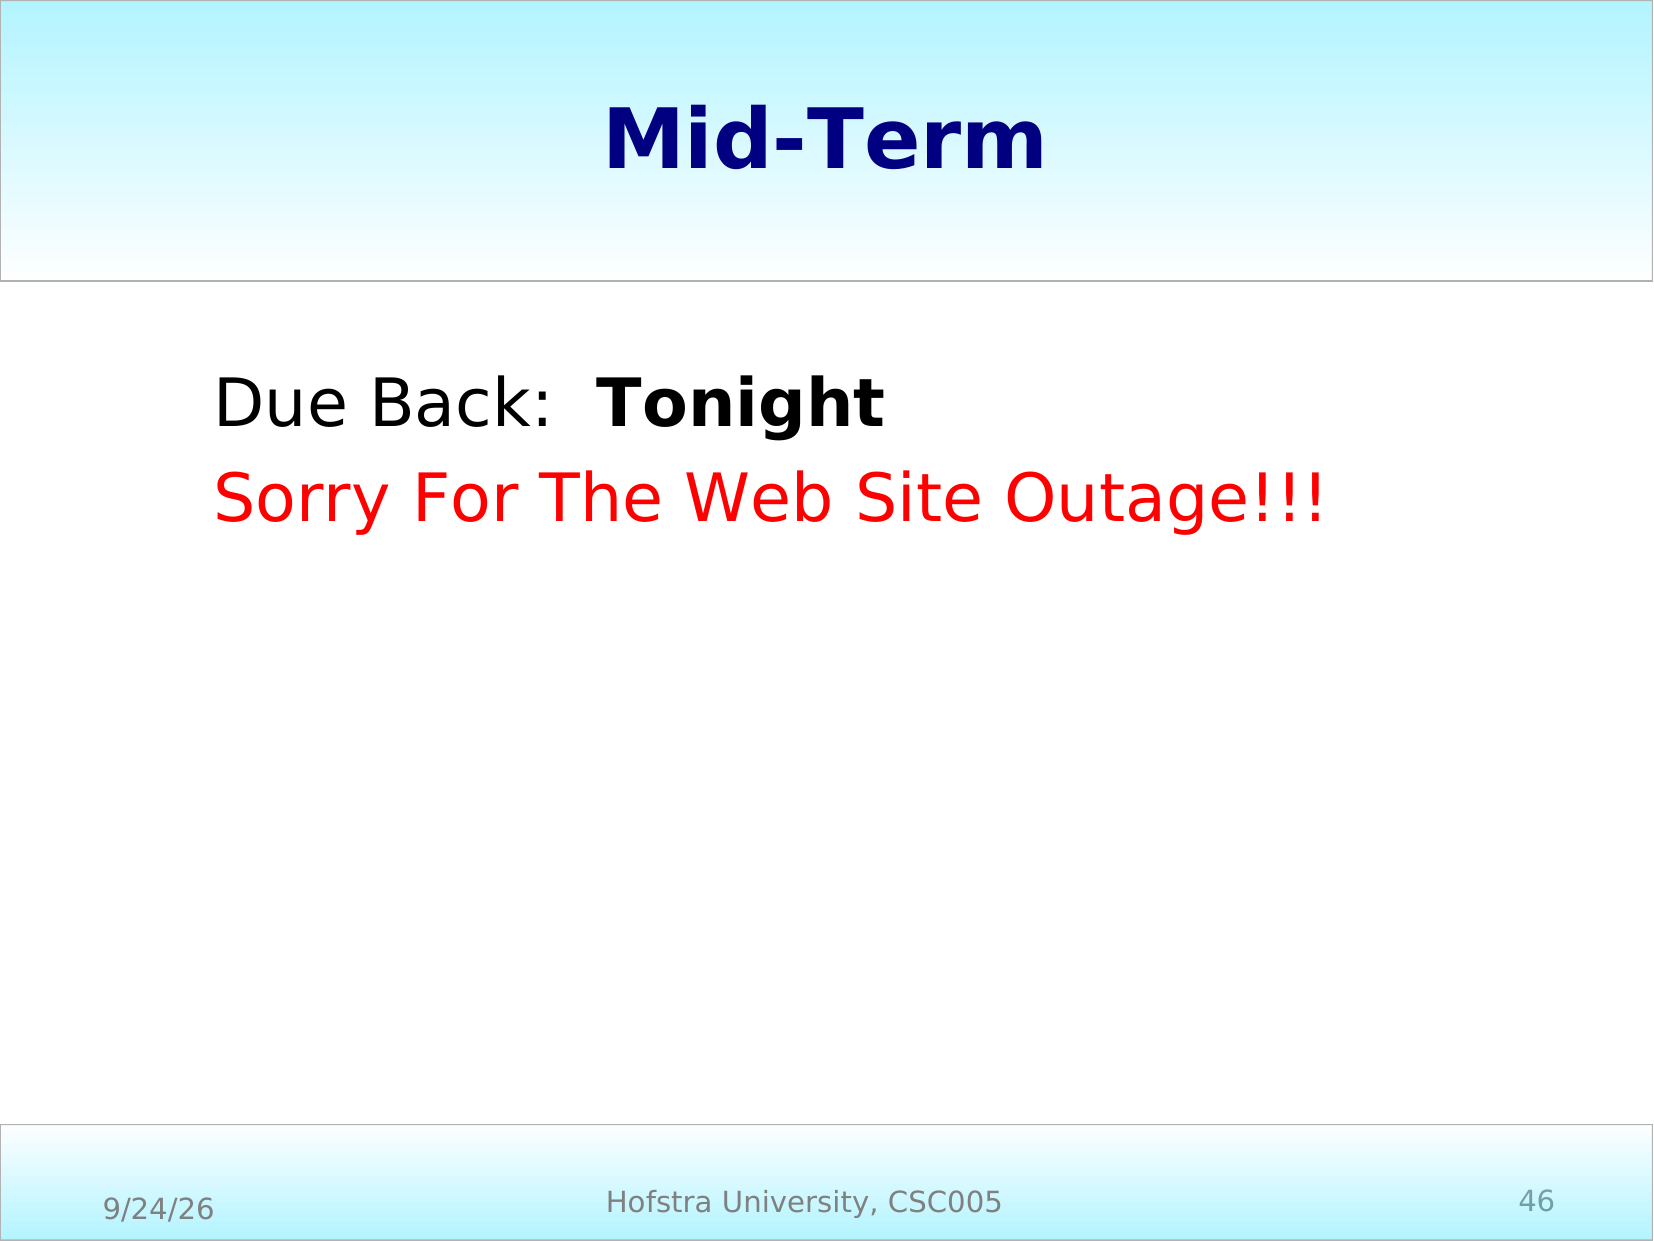

# Mid-Term
Due Back: Tonight
Sorry For The Web Site Outage!!!
46
Hofstra University, CSC005